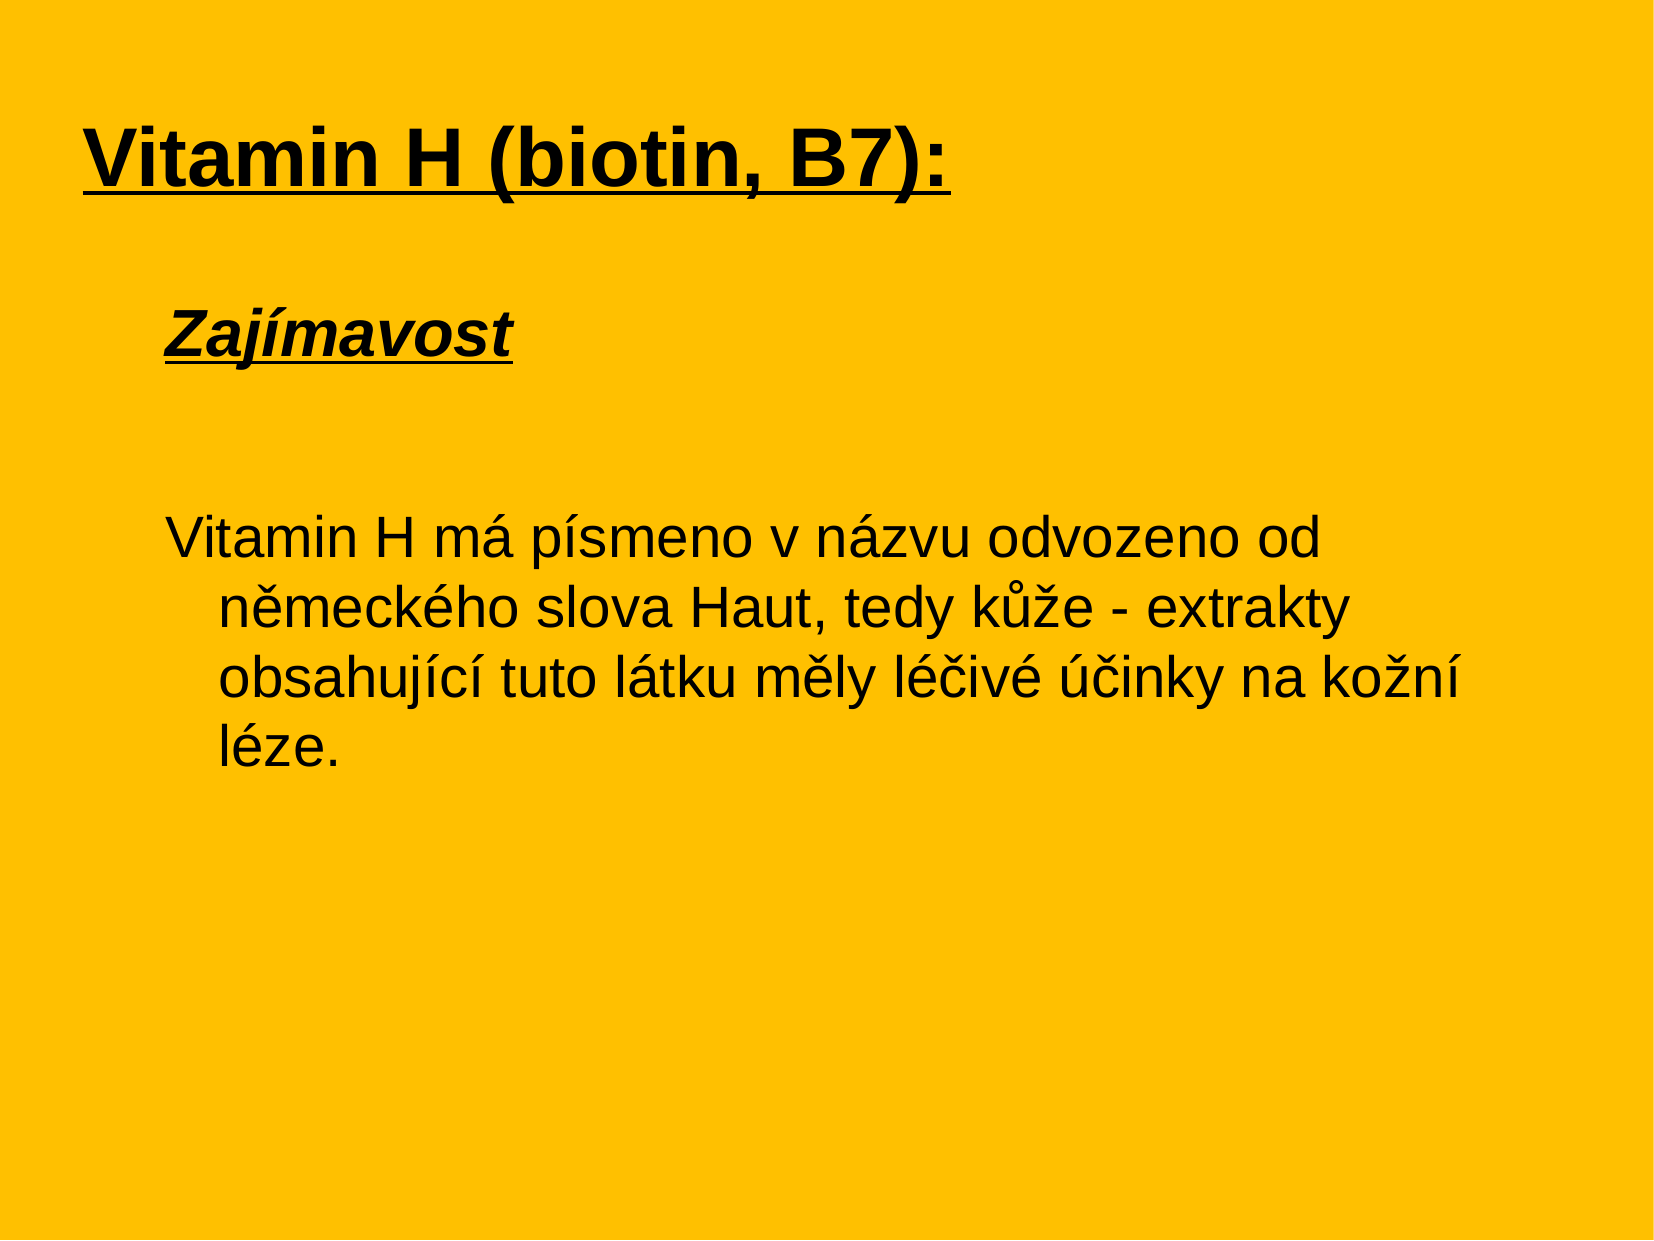

# Vitamin H (biotin, B7):
Zajímavost
Vitamin H má písmeno v názvu odvozeno od německého slova Haut, tedy kůže - extrakty obsahující tuto látku měly léčivé účinky na kožní léze.